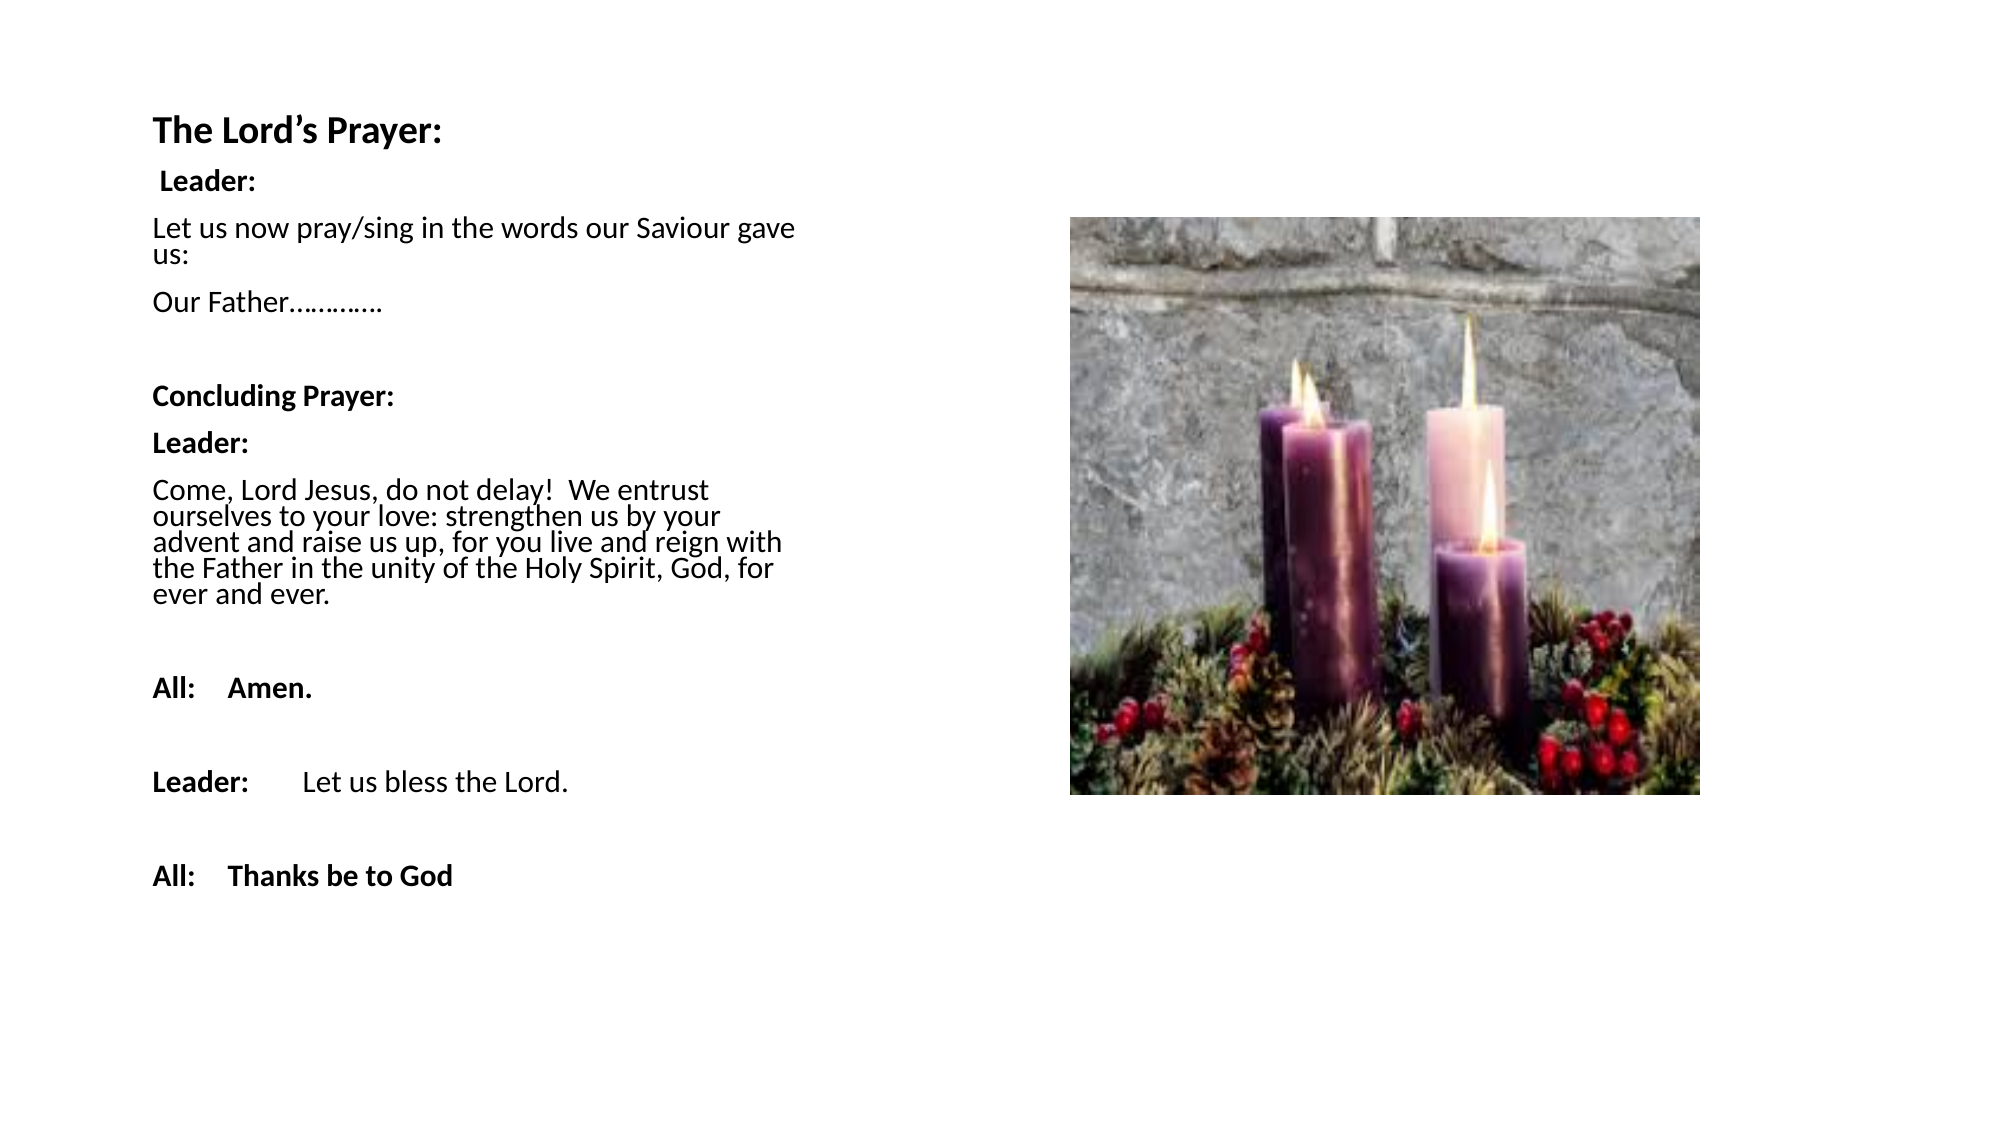

# The Lord’s Prayer:
 Leader:
Let us now pray/sing in the words our Saviour gave us:
Our Father………….
Concluding Prayer:
Leader:
Come, Lord Jesus, do not delay! We entrust ourselves to your love: strengthen us by your advent and raise us up, for you live and reign with the Father in the unity of the Holy Spirit, God, for ever and ever.
All:	Amen.
Leader:	Let us bless the Lord.
All:	Thanks be to God